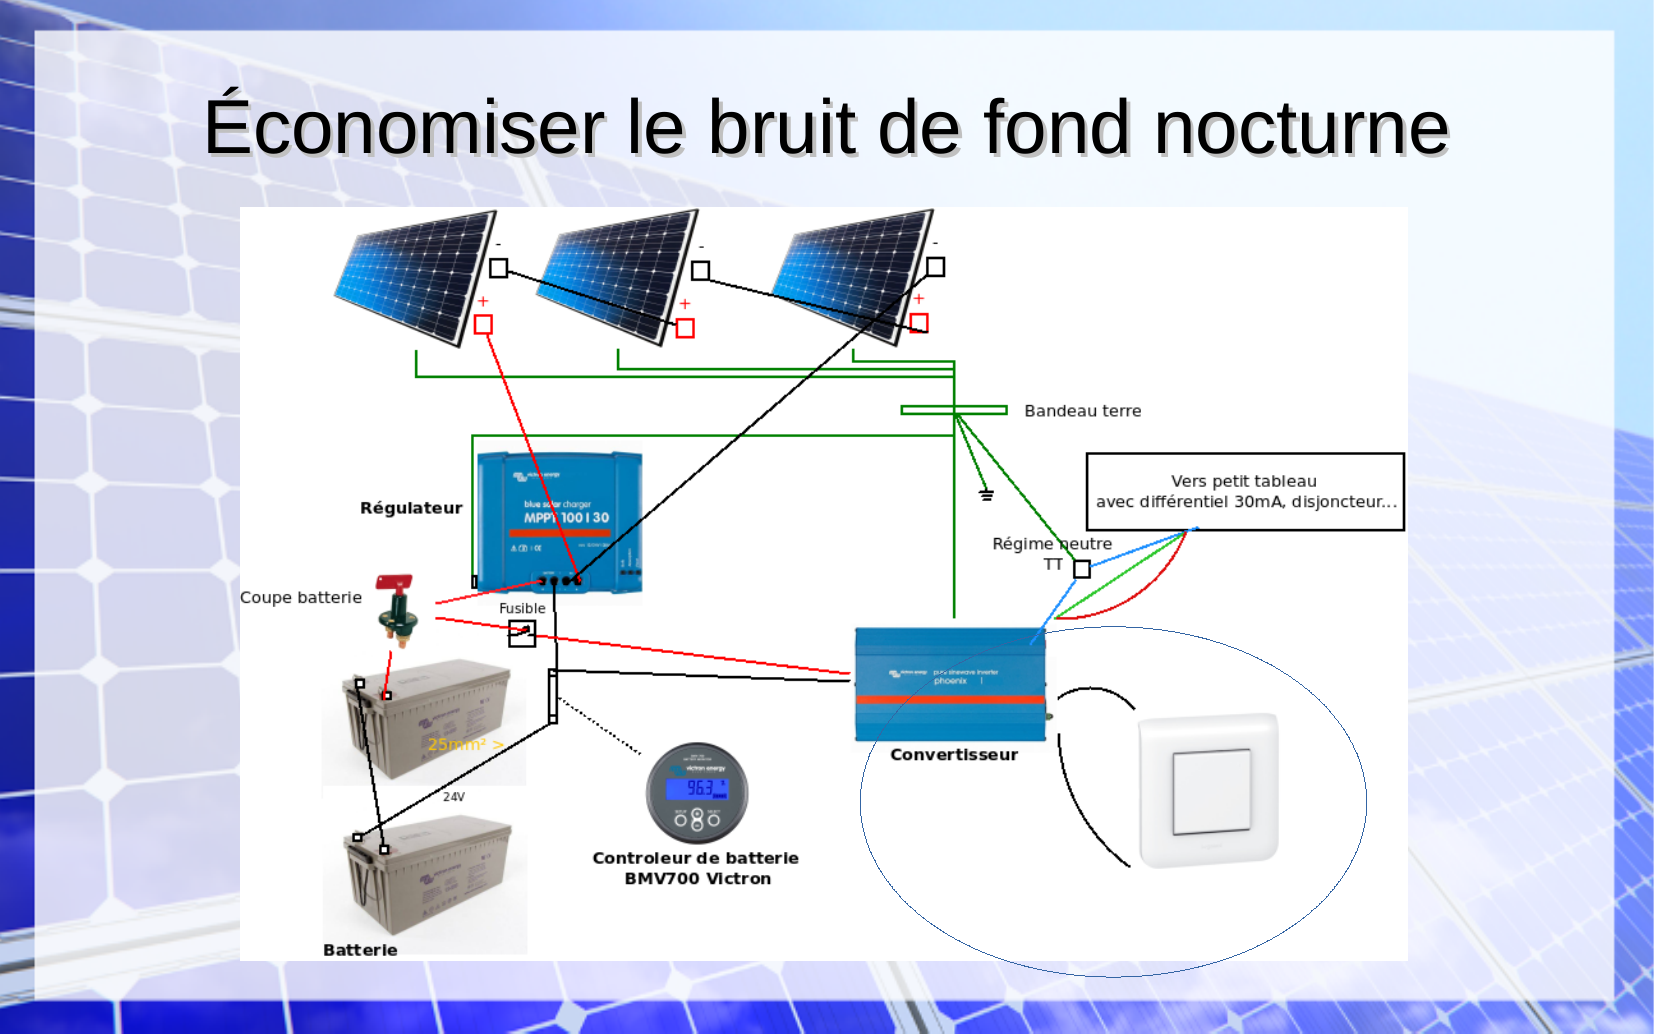

# Économiser le bruit de fond nocturne